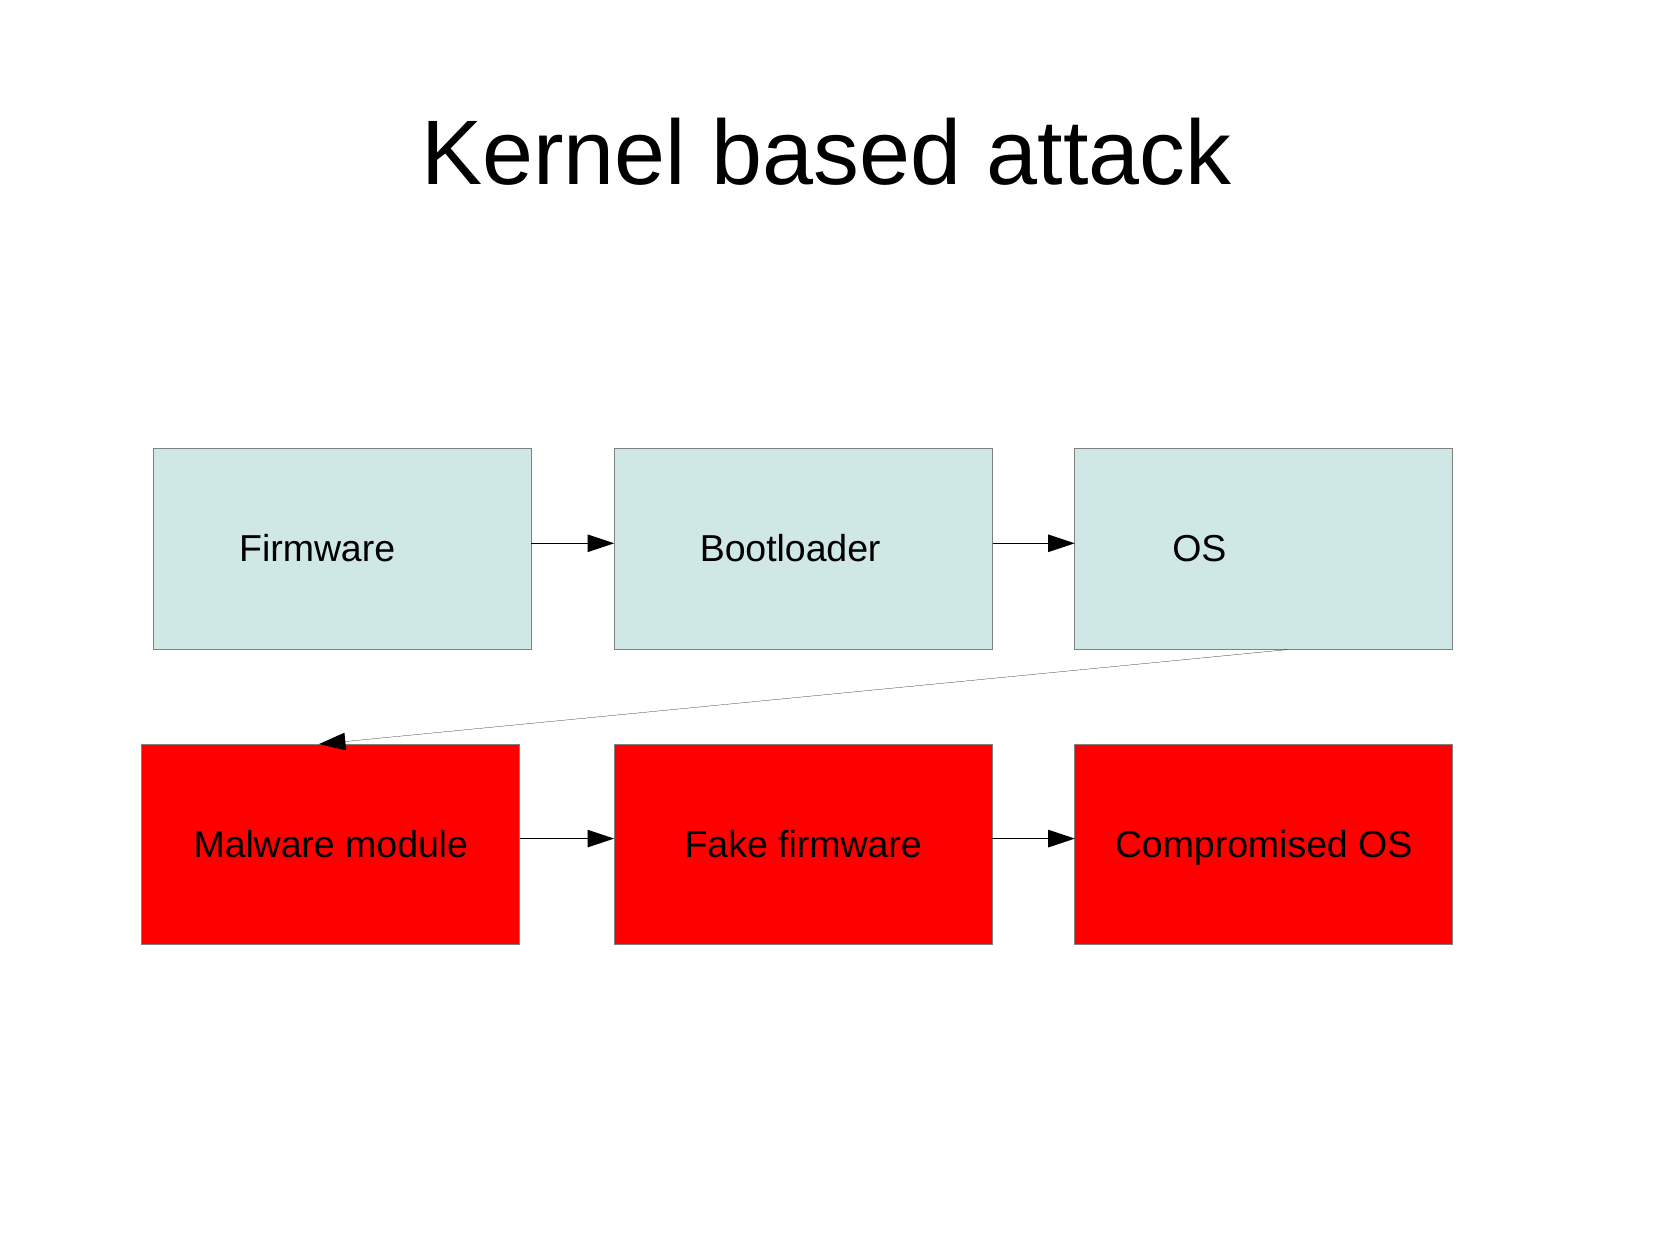

# Kernel based attack
Firmware
Bootloader
OS
Malware module
Fake firmware
Compromised OS